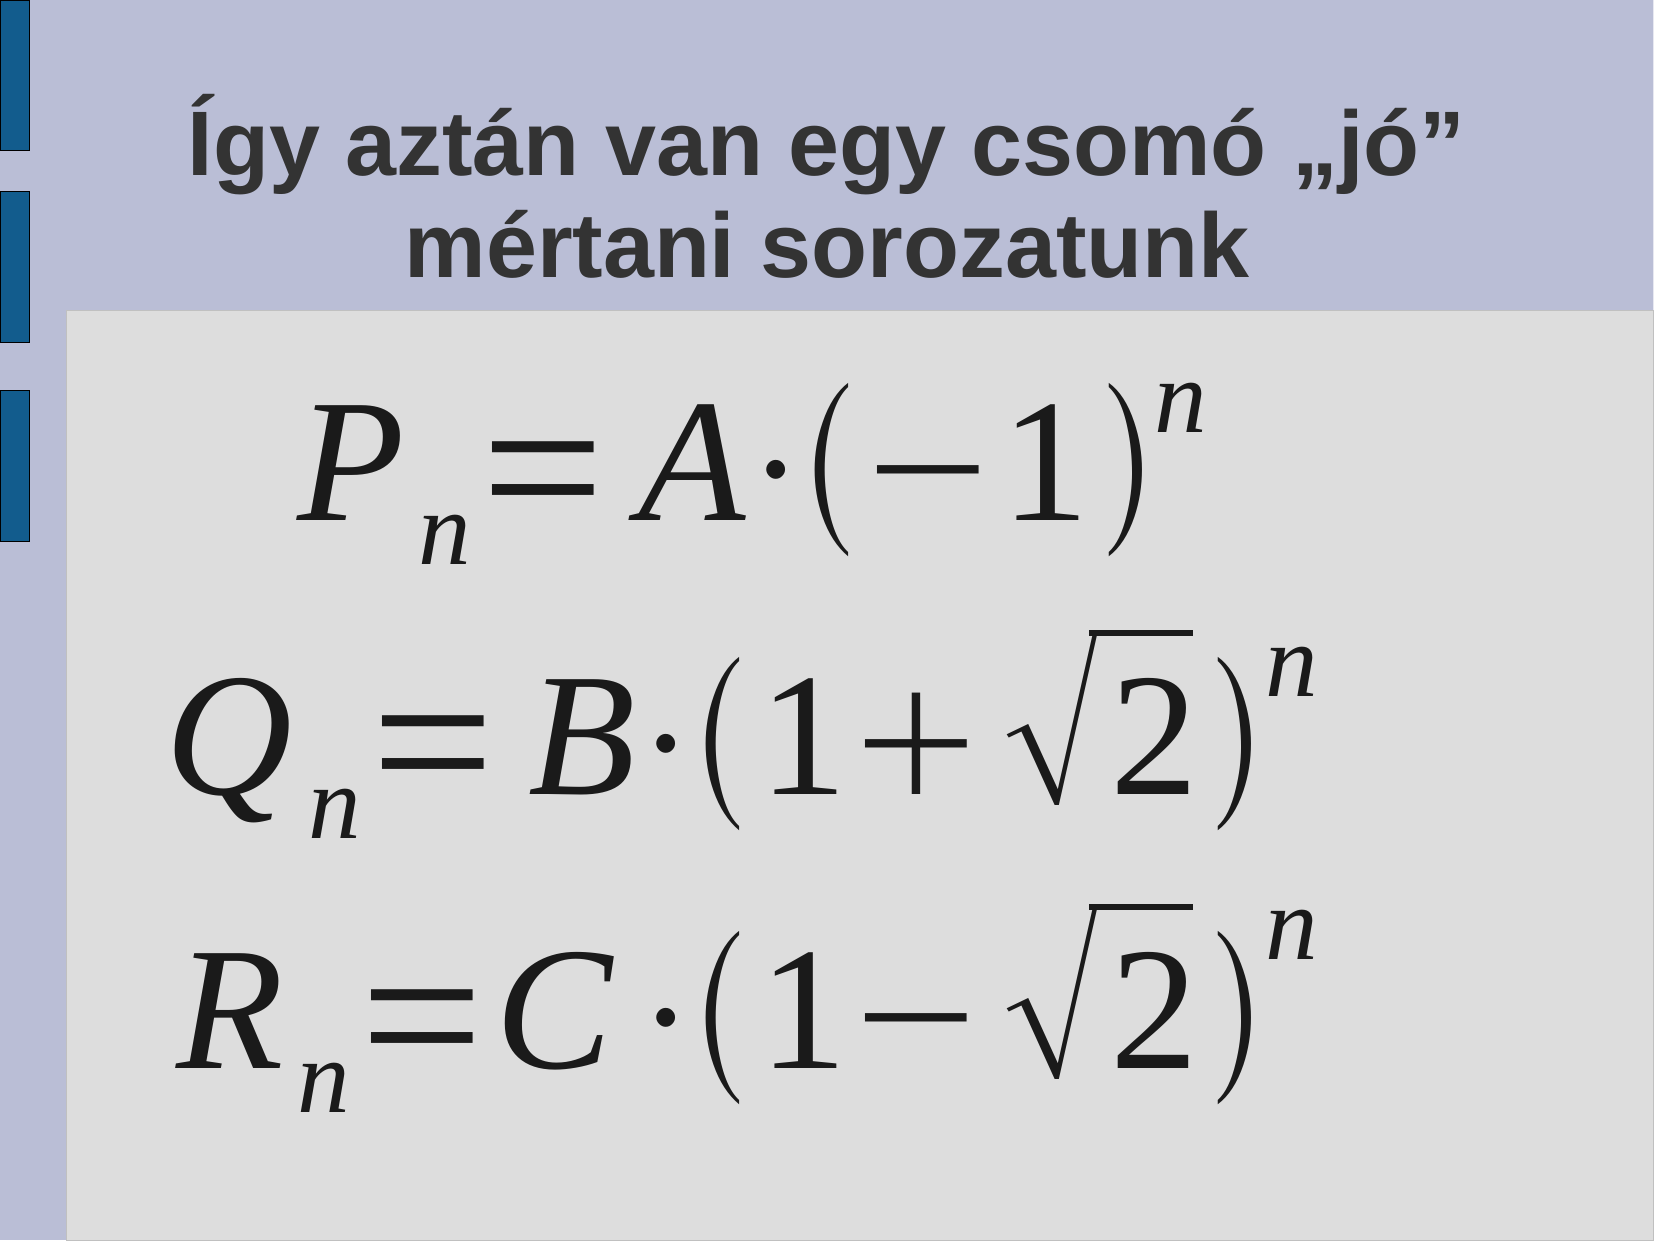

# Így aztán van egy csomó „jó” mértani sorozatunk